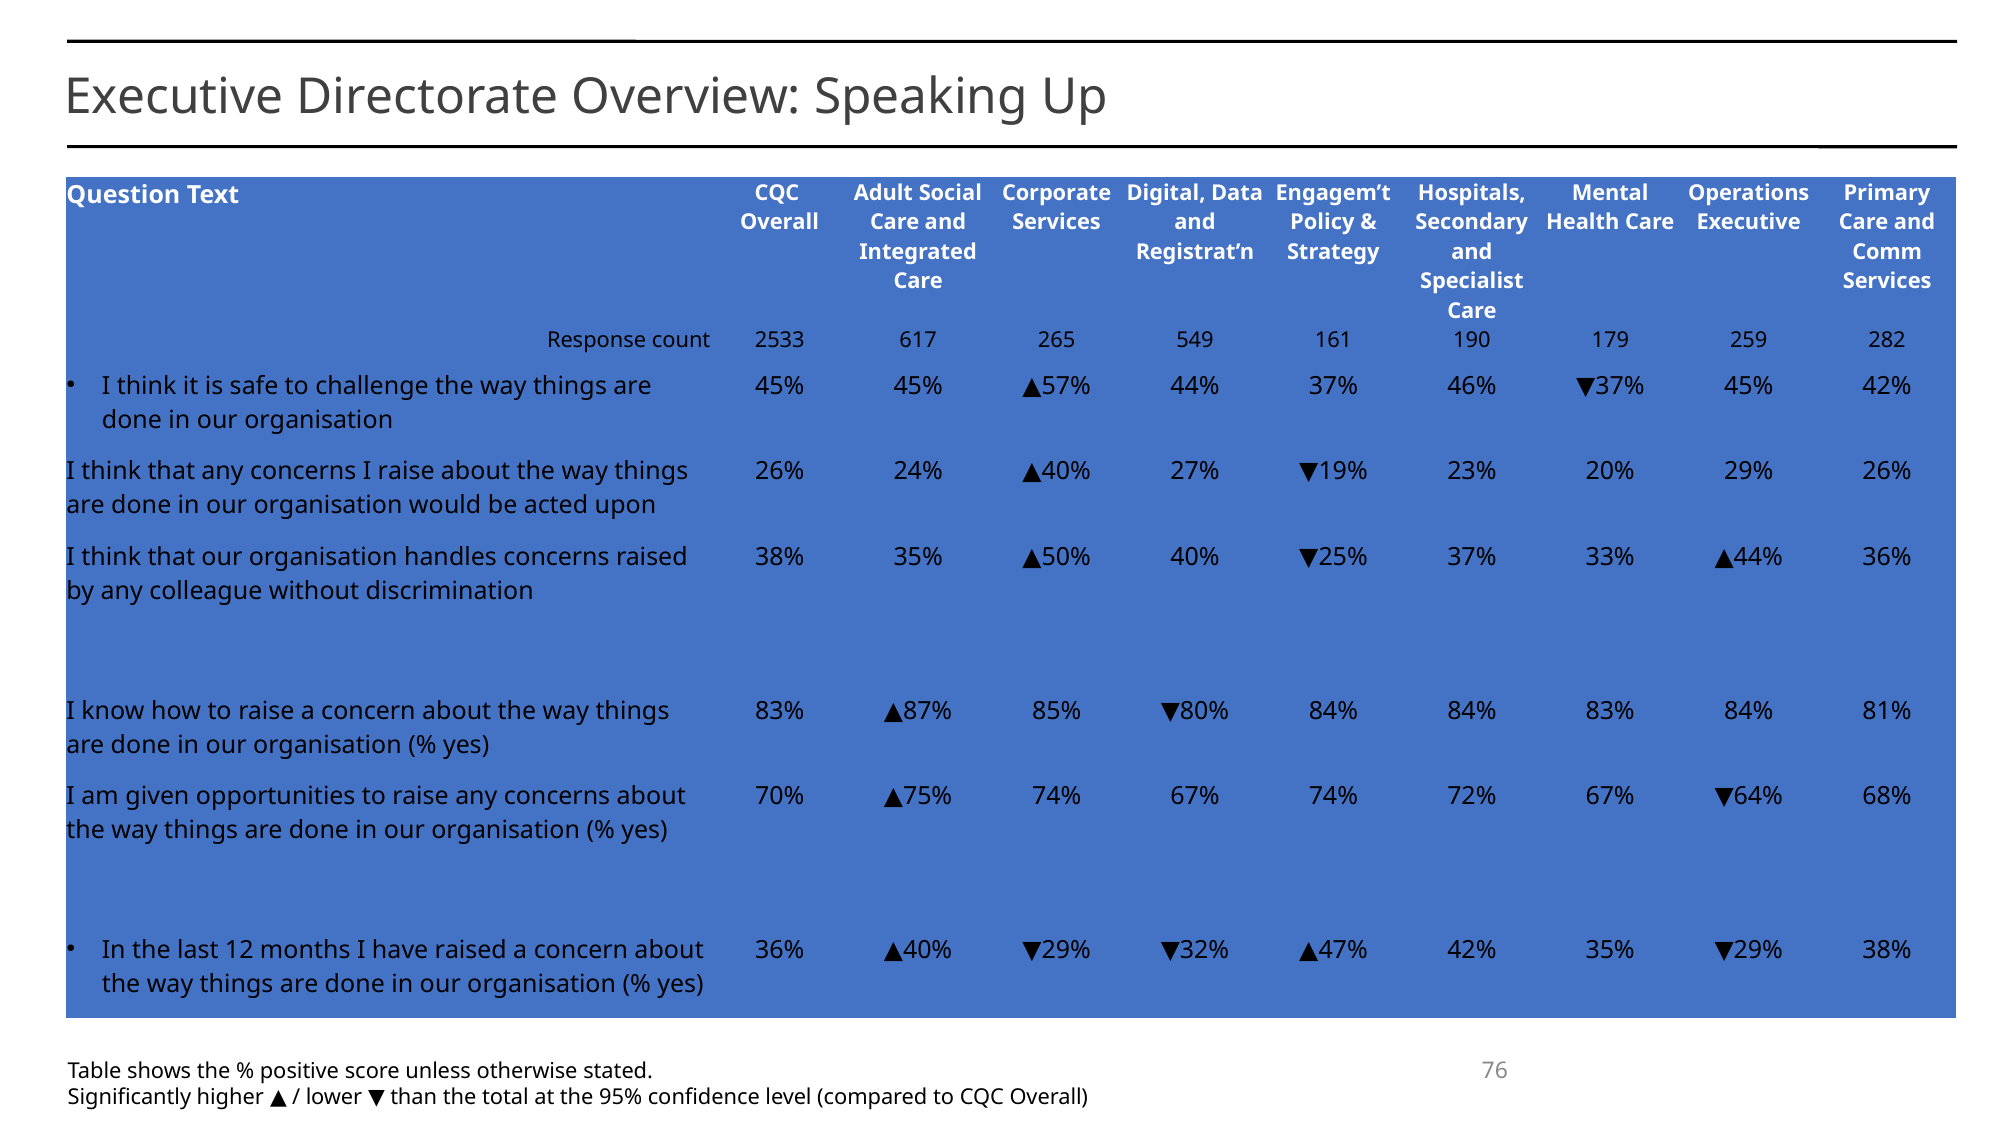

# Executive Directorate Overview: Speaking Up
| Question Text | CQC Overall | Adult Social Care and Integrated Care | Corporate Services | Digital, Data and Registrat’n | Engagem’t Policy & Strategy | Hospitals, Secondary and Specialist Care | Mental Health Care | Operations Executive | Primary Care and Comm Services |
| --- | --- | --- | --- | --- | --- | --- | --- | --- | --- |
| Response count | 2533 | 617 | 265 | 549 | 161 | 190 | 179 | 259 | 282 |
| I think it is safe to challenge the way things are done in our organisation | 45% | 45% | ▲57% | 44% | 37% | 46% | ▼37% | 45% | 42% |
| I think that any concerns I raise about the way things are done in our organisation would be acted upon | 26% | 24% | ▲40% | 27% | ▼19% | 23% | 20% | 29% | 26% |
| I think that our organisation handles concerns raised by any colleague without discrimination | 38% | 35% | ▲50% | 40% | ▼25% | 37% | 33% | ▲44% | 36% |
| | | | | | | | | | |
| I know how to raise a concern about the way things are done in our organisation (% yes) | 83% | ▲87% | 85% | ▼80% | 84% | 84% | 83% | 84% | 81% |
| I am given opportunities to raise any concerns about the way things are done in our organisation (% yes) | 70% | ▲75% | 74% | 67% | 74% | 72% | 67% | ▼64% | 68% |
| | | | | | | | | | |
| In the last 12 months I have raised a concern about the way things are done in our organisation (% yes) | 36% | ▲40% | ▼29% | ▼32% | ▲47% | 42% | 35% | ▼29% | 38% |
Table shows the % positive score unless otherwise stated.
Significantly higher ▲ / lower ▼ than the total at the 95% confidence level (compared to CQC Overall)